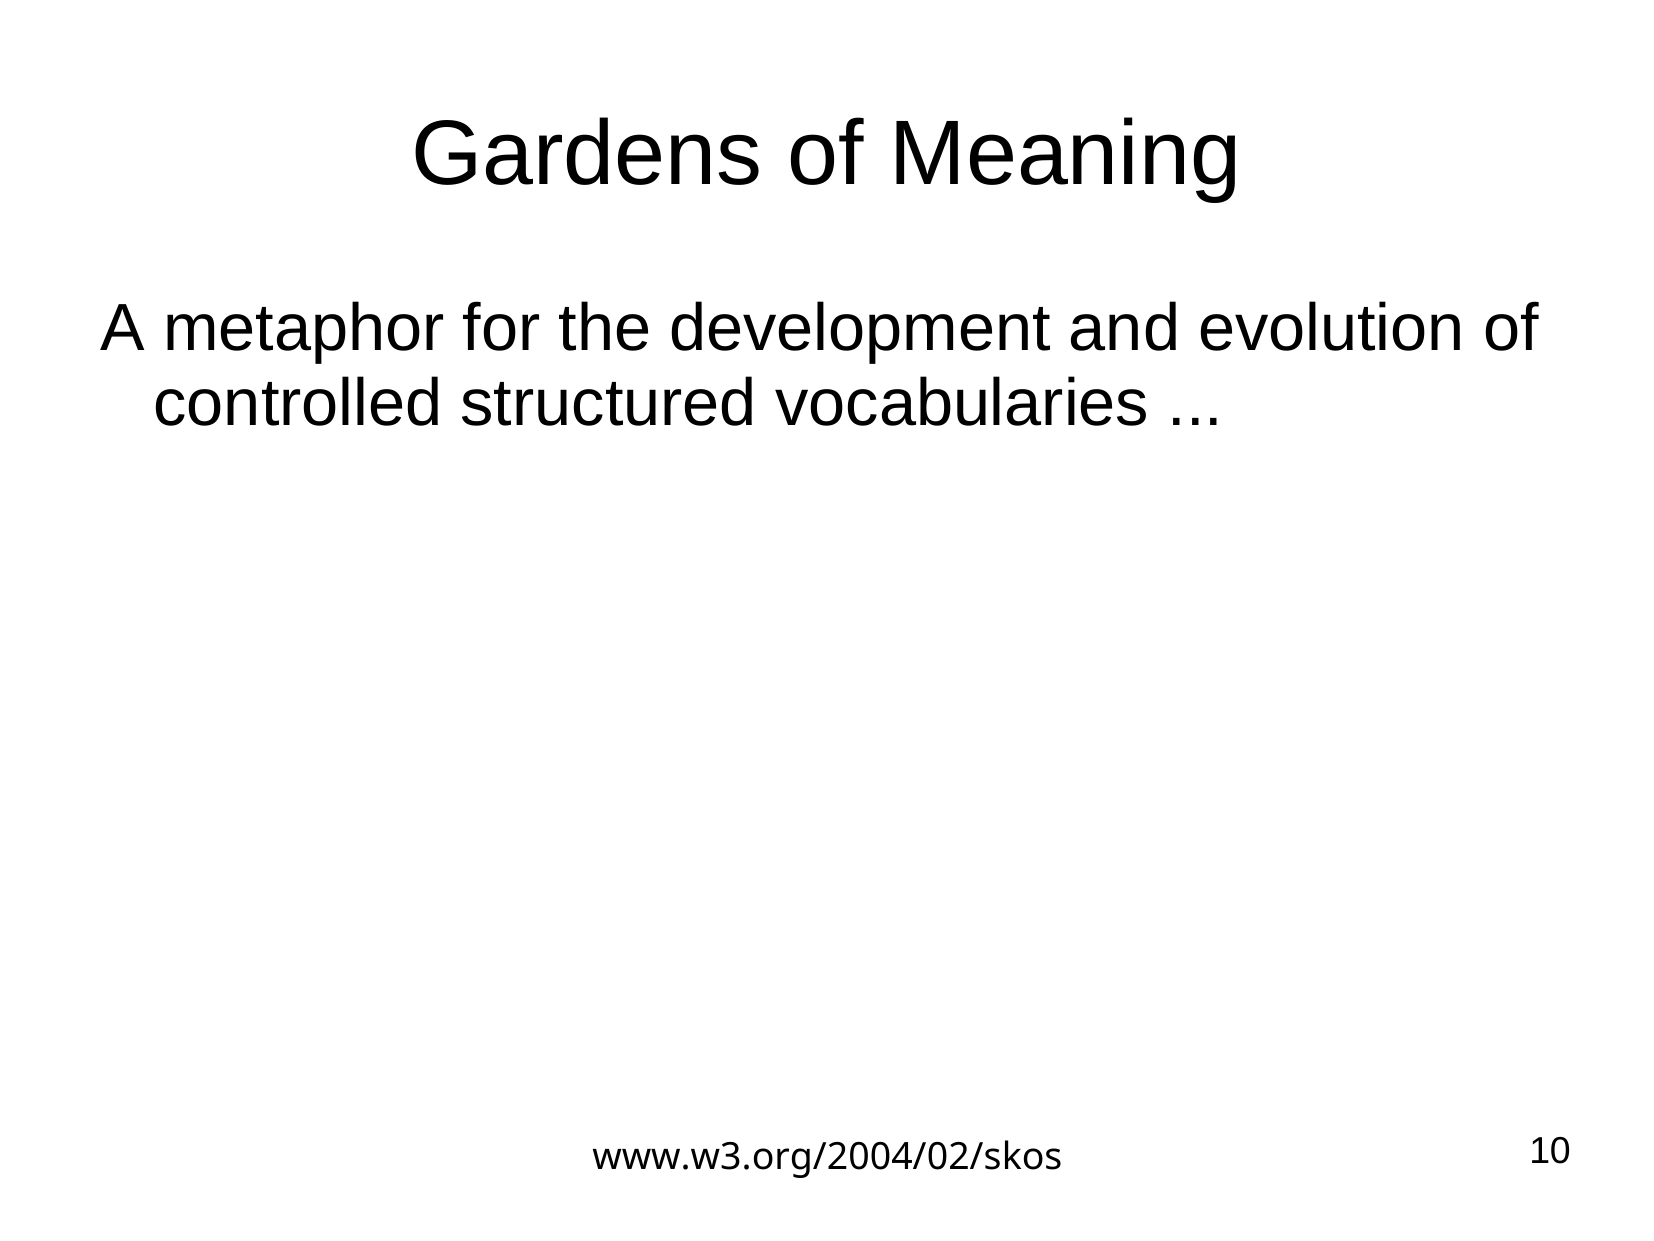

# Gardens of Meaning
A metaphor for the development and evolution of controlled structured vocabularies ...
www.w3.org/2004/02/skos
10